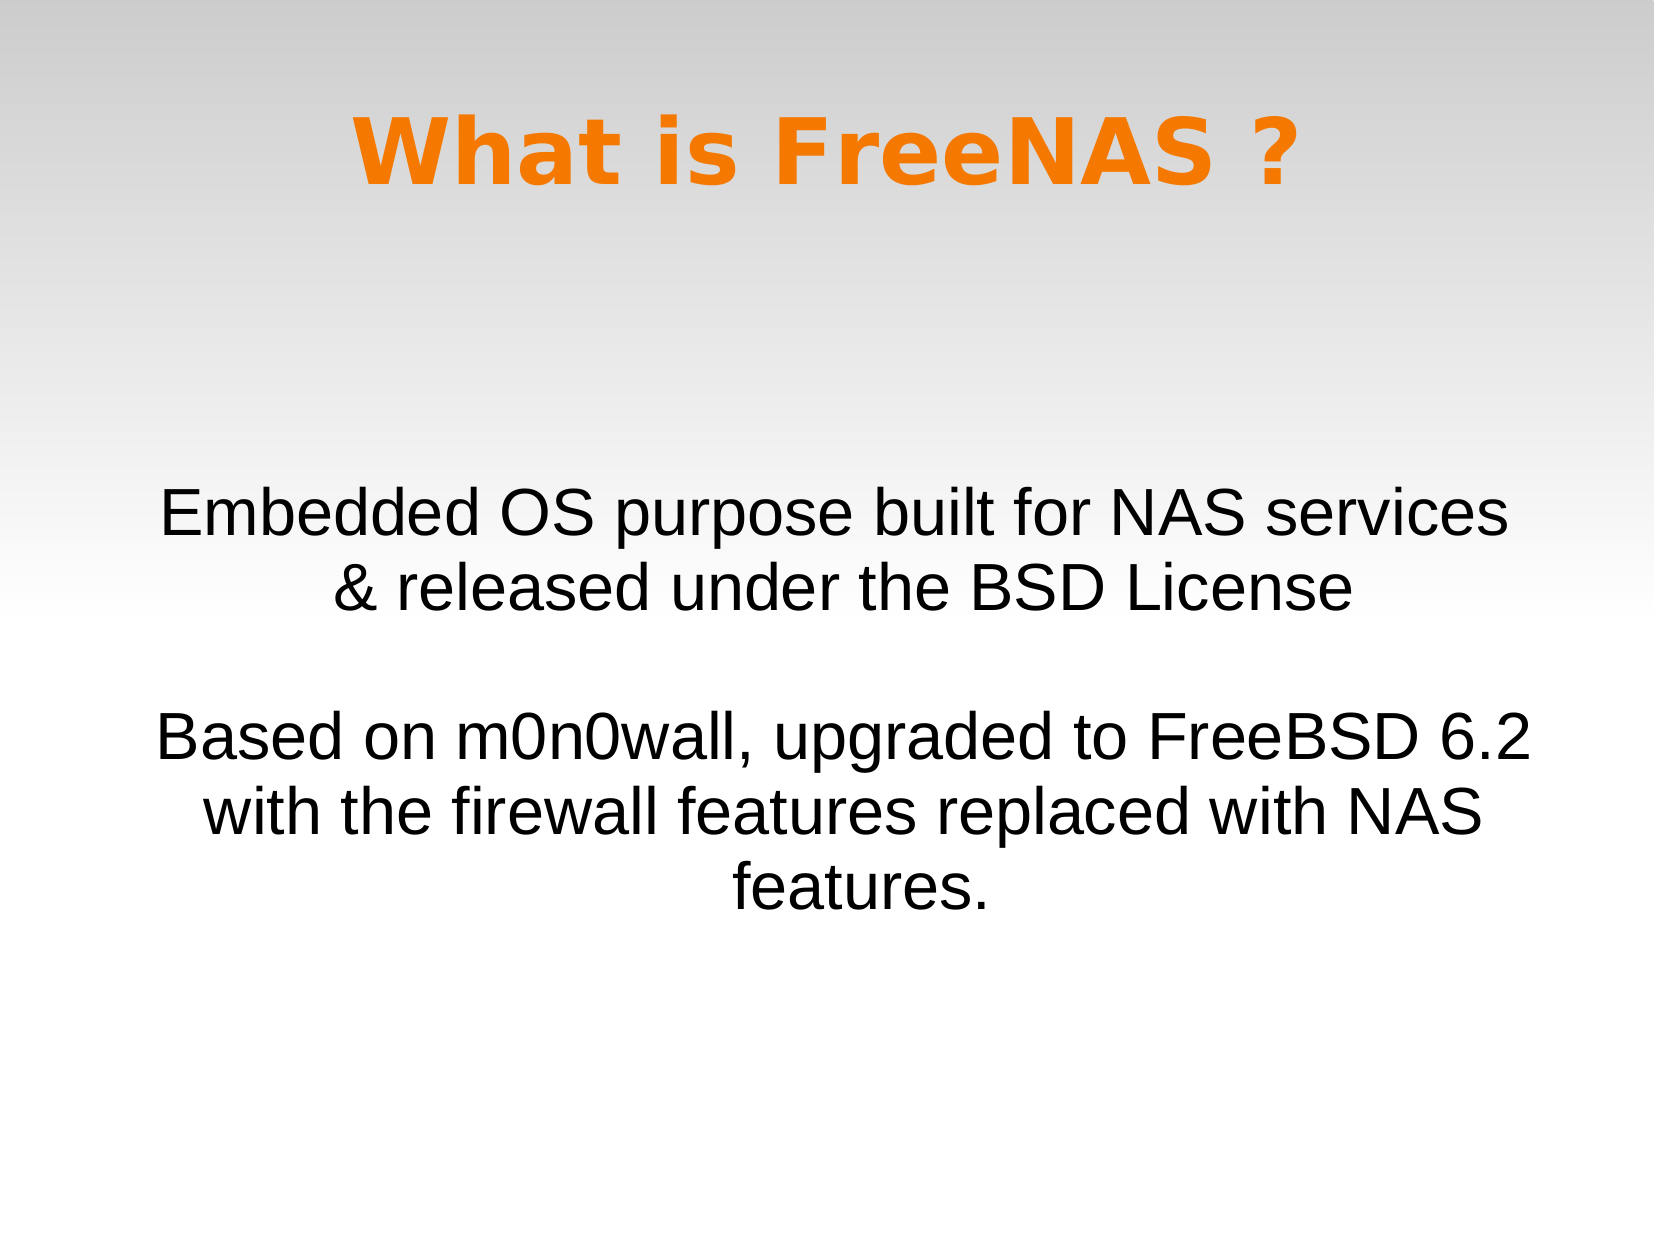

# What is FreeNAS ?
Embedded OS purpose built for NAS services
& released under the BSD License
Based on m0n0wall, upgraded to FreeBSD 6.2
 with the firewall features replaced with NAS features.